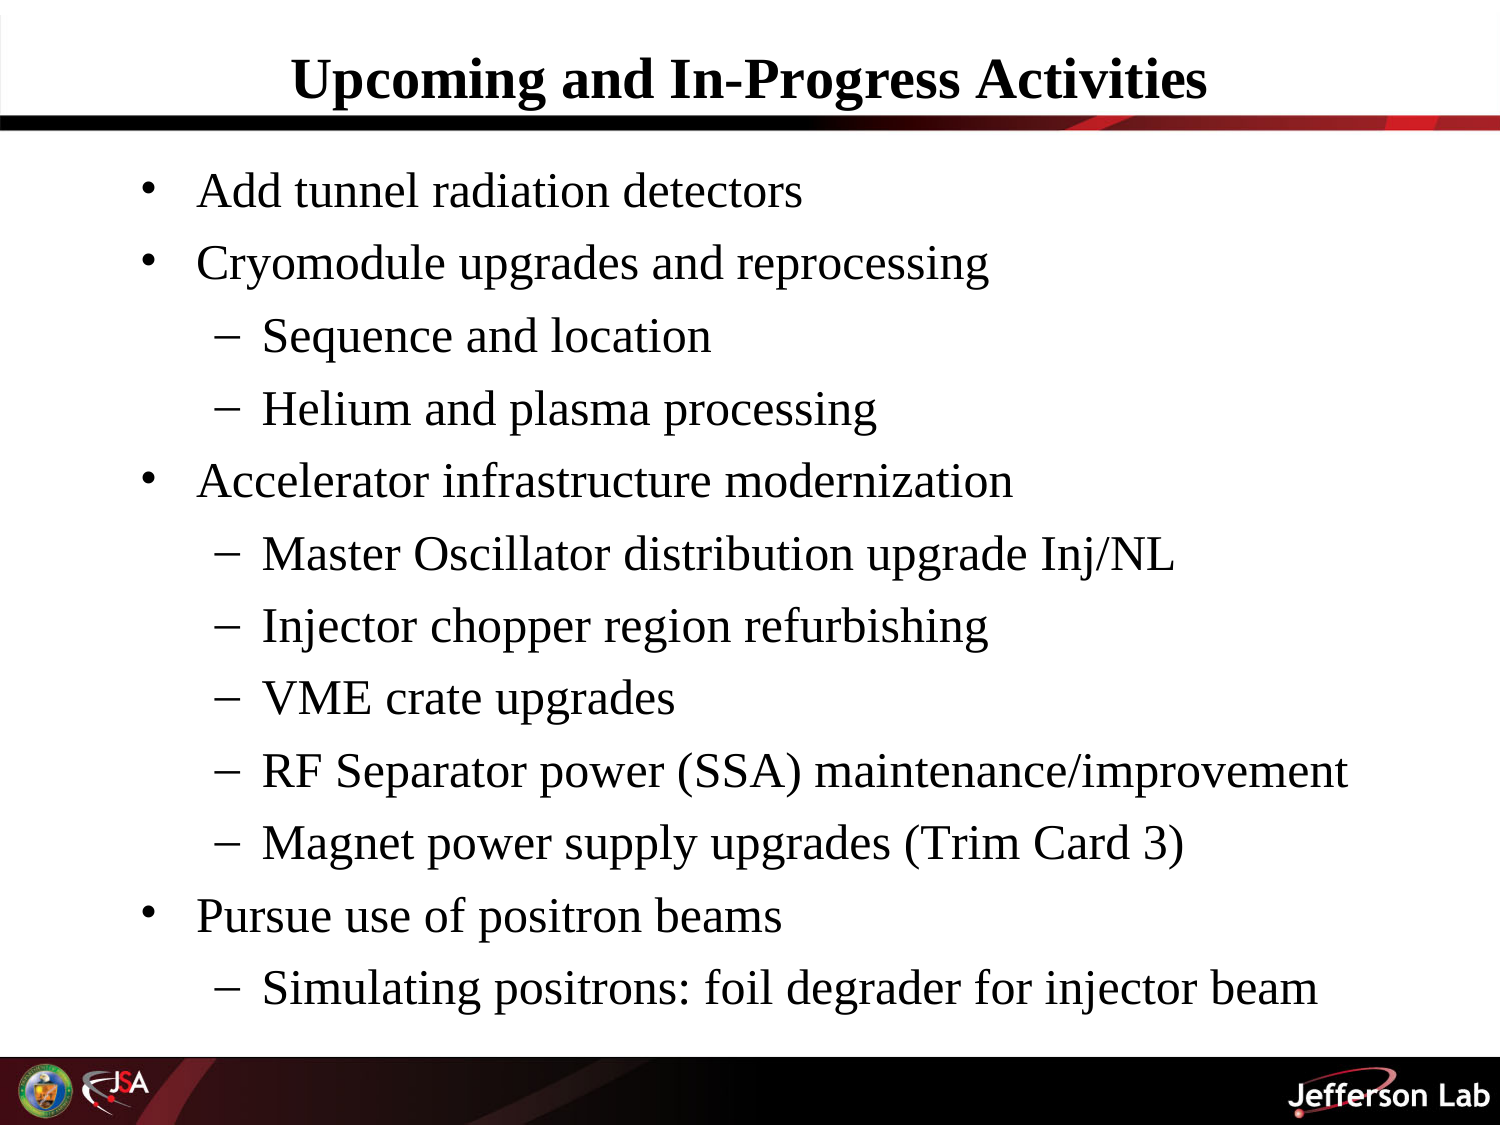

# Upcoming and In-Progress Activities
Add tunnel radiation detectors
Cryomodule upgrades and reprocessing
Sequence and location
Helium and plasma processing
Accelerator infrastructure modernization
Master Oscillator distribution upgrade Inj/NL
Injector chopper region refurbishing
VME crate upgrades
RF Separator power (SSA) maintenance/improvement
Magnet power supply upgrades (Trim Card 3)
Pursue use of positron beams
Simulating positrons: foil degrader for injector beam